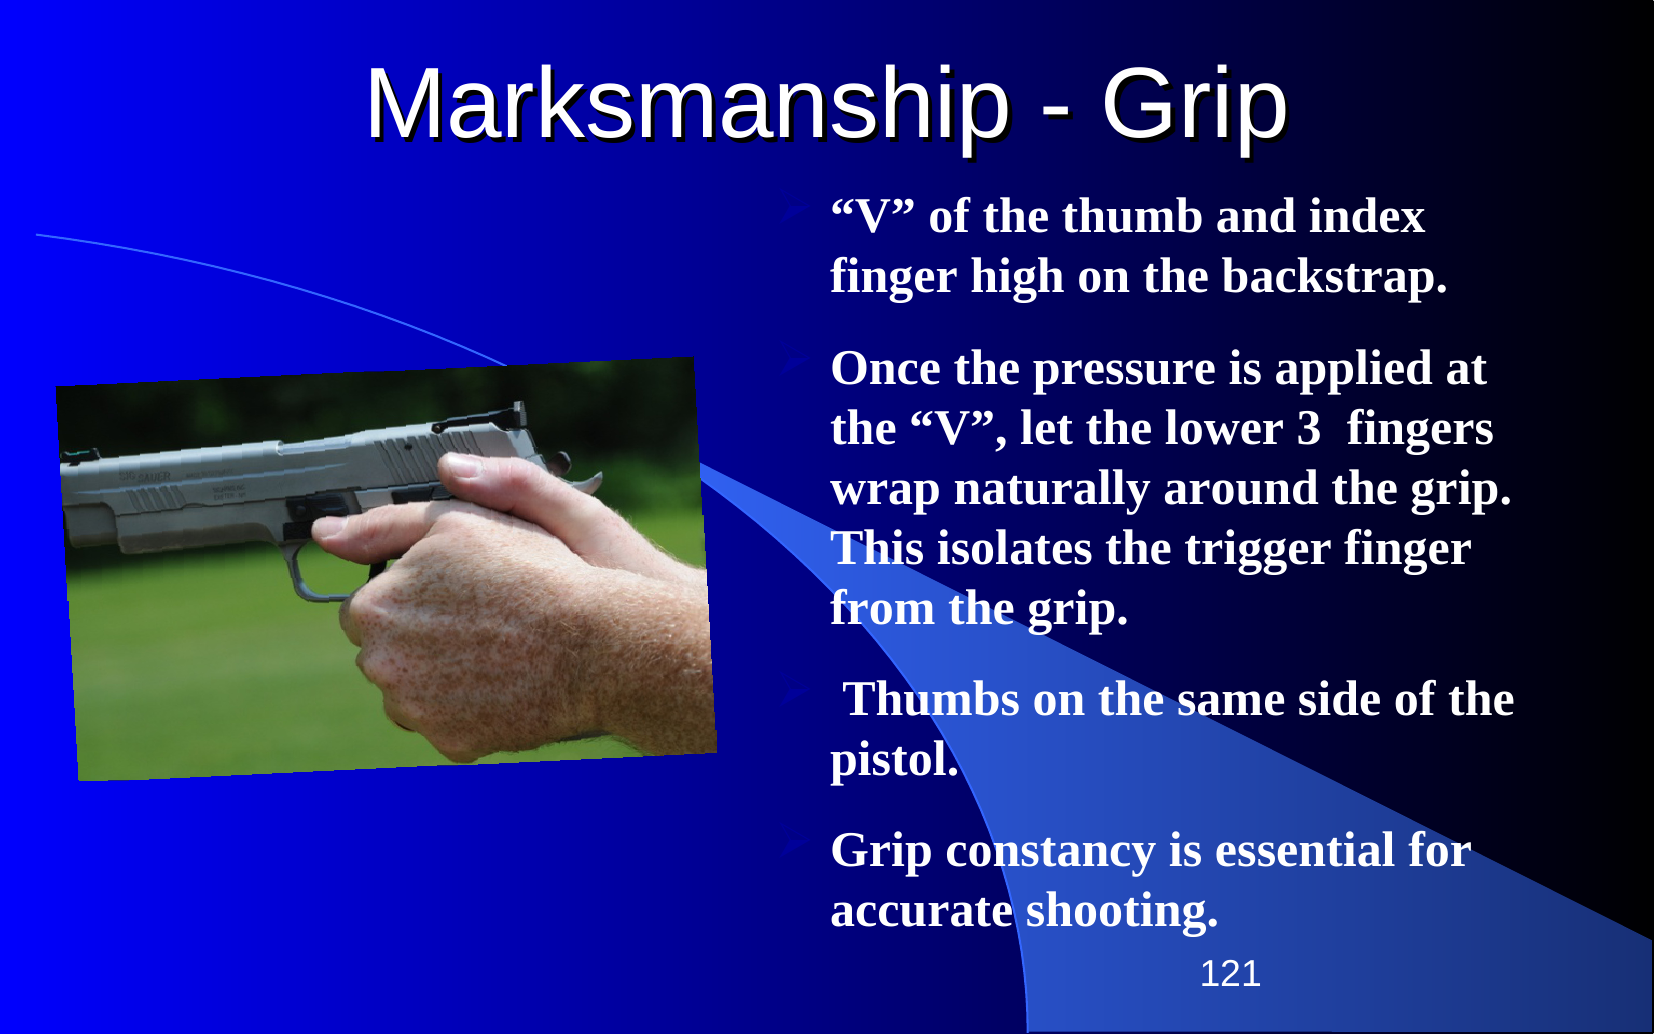

Marksmanship - Grip
“V” of the thumb and index finger high on the backstrap.
Once the pressure is applied at the “V”, let the lower 3 fingers wrap naturally around the grip. This isolates the trigger finger from the grip.
 Thumbs on the same side of the pistol.
Grip constancy is essential for accurate shooting.